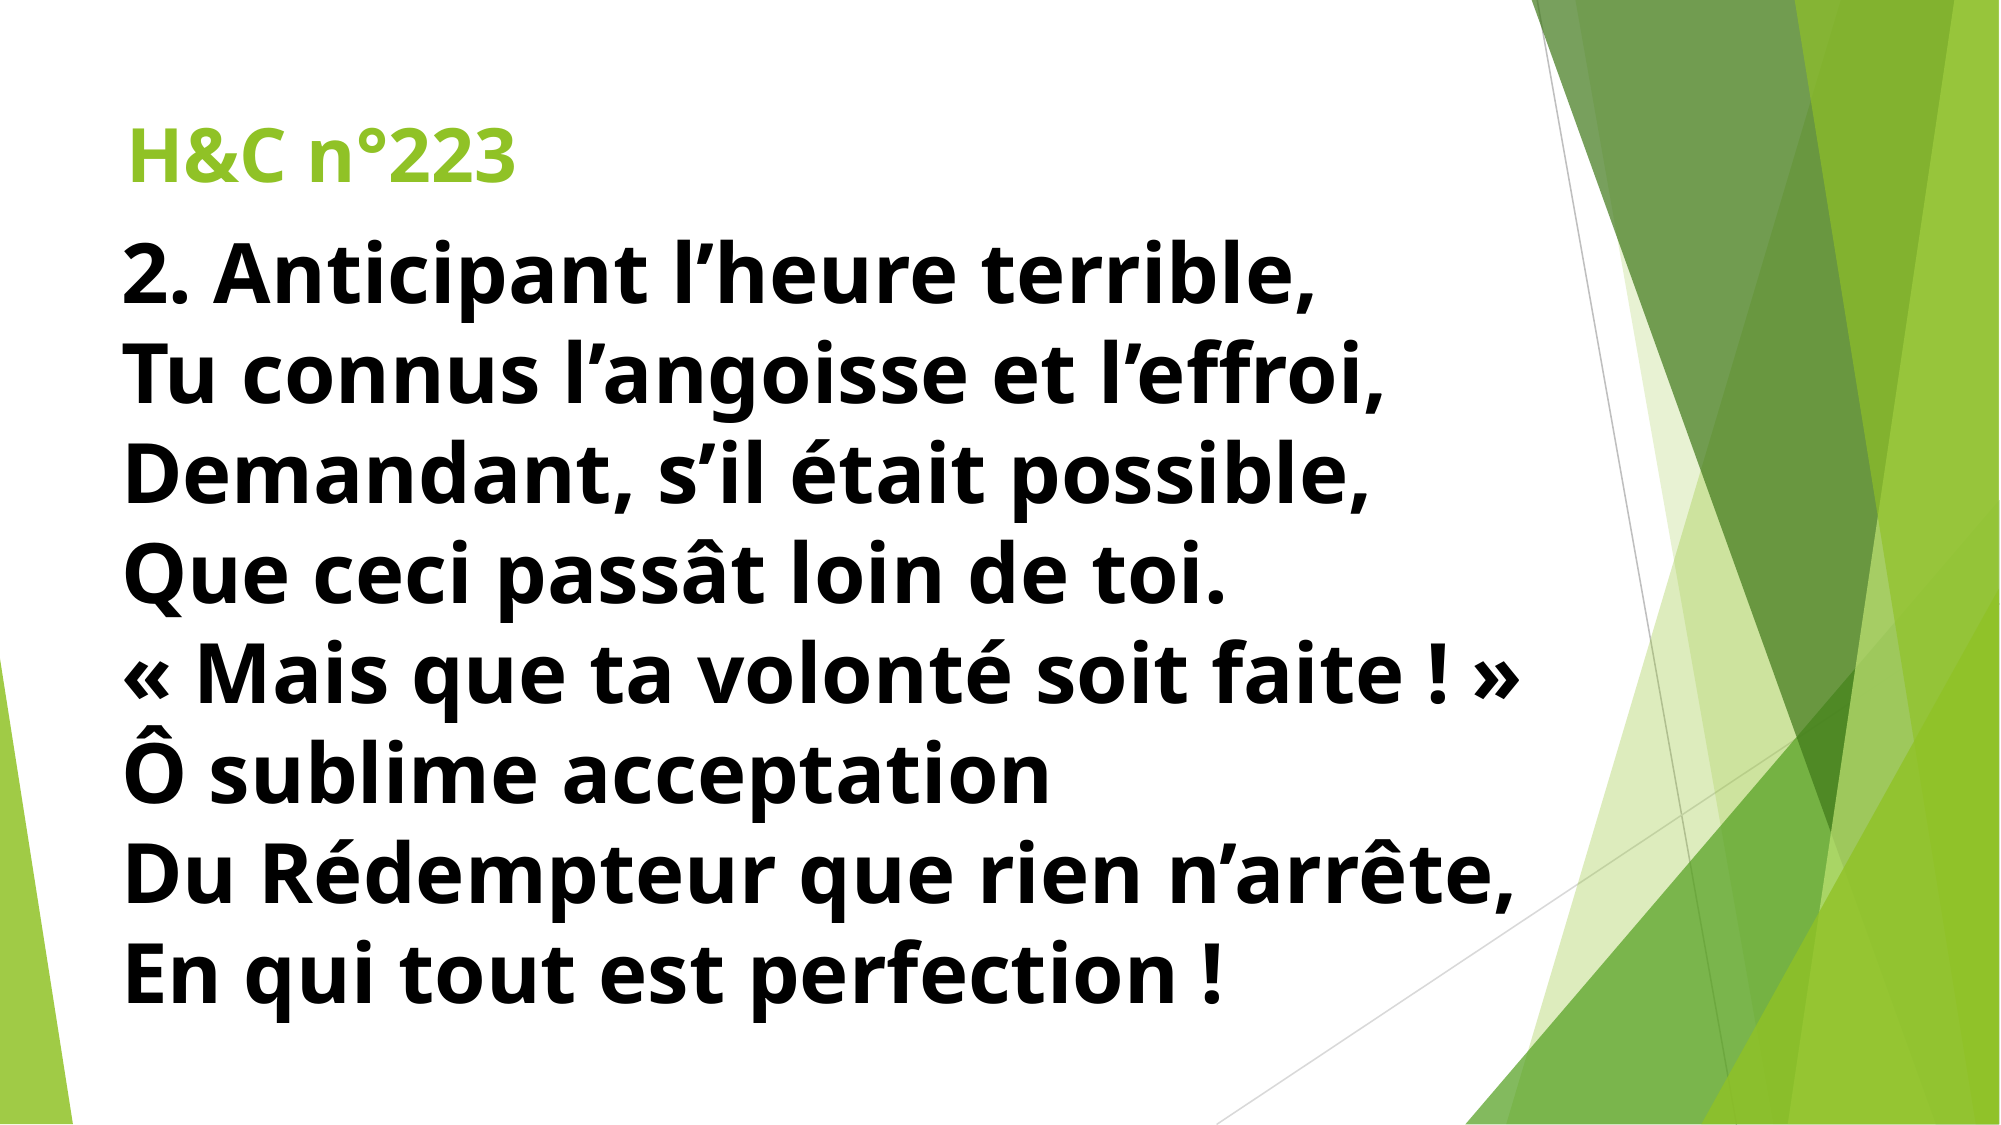

H&C n°223
2. Anticipant l’heure terrible,
Tu connus l’angoisse et l’effroi,
Demandant, s’il était possible,
Que ceci passât loin de toi.
« Mais que ta volonté soit faite ! »
Ô sublime acceptation
Du Rédempteur que rien n’arrête,
En qui tout est perfection !